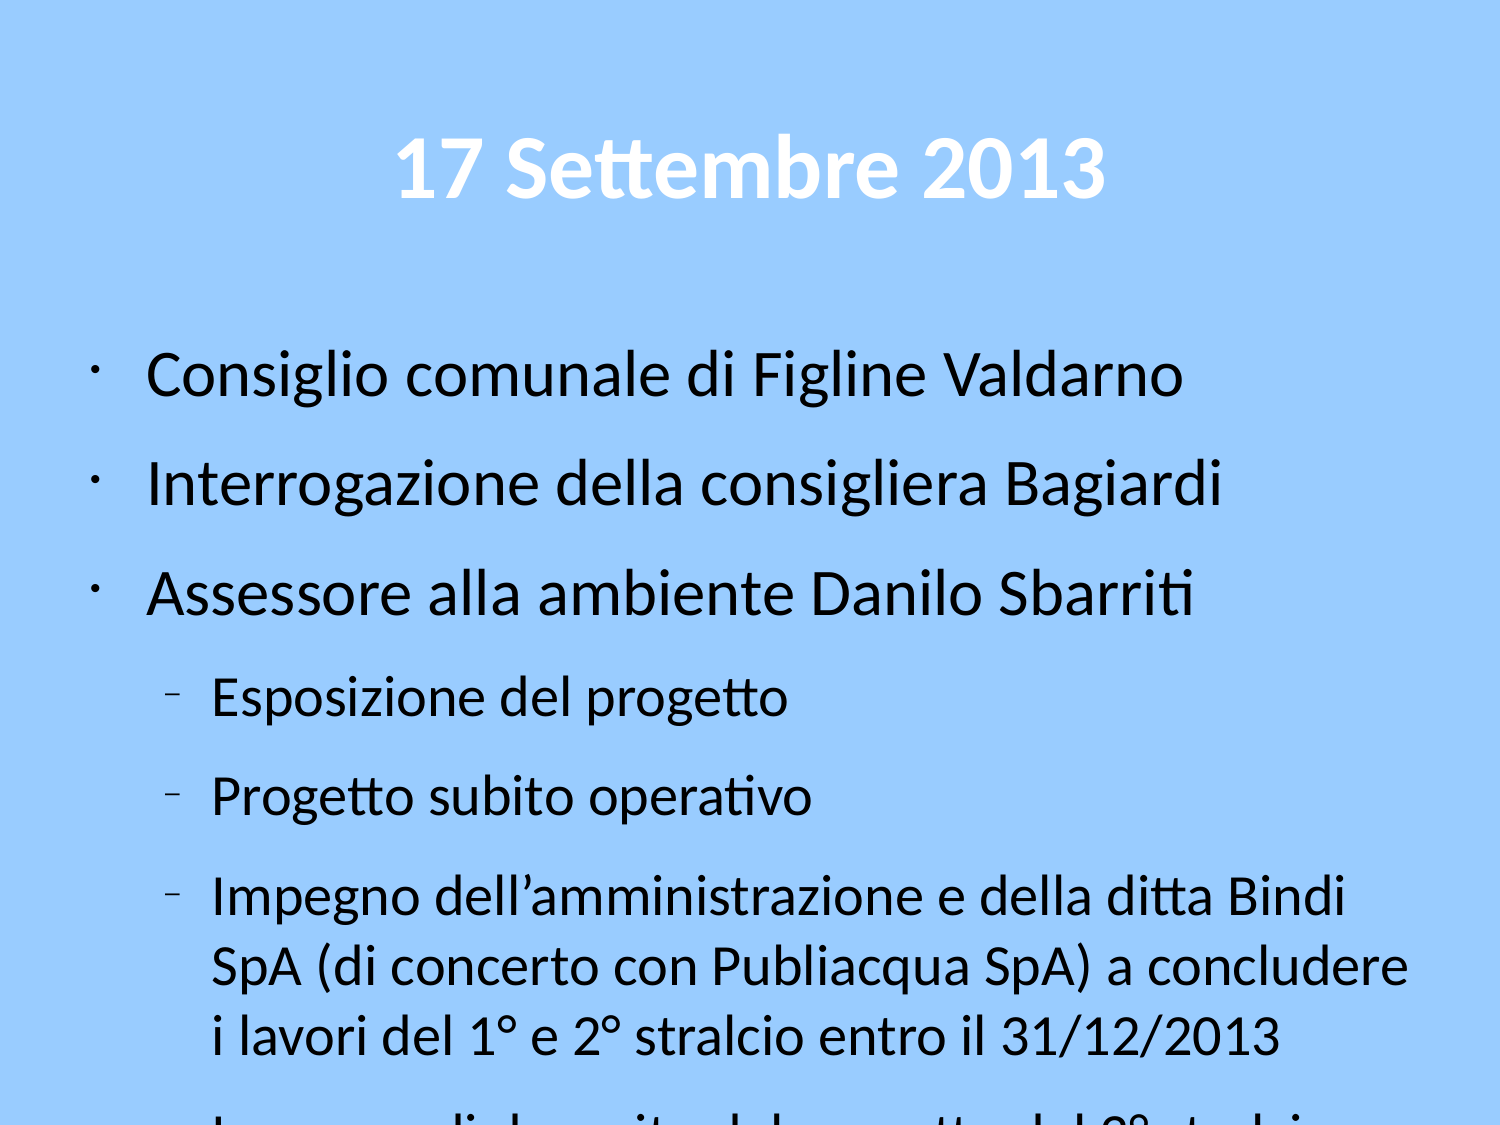

# 17 Settembre 2013
Consiglio comunale di Figline Valdarno
Interrogazione della consigliera Bagiardi
Assessore alla ambiente Danilo Sbarriti
Esposizione del progetto
Progetto subito operativo
Impegno dell’amministrazione e della ditta Bindi SpA (di concerto con Publiacqua SpA) a concludere i lavori del 1° e 2° stralcio entro il 31/12/2013
Impegno di deposito del progetto del 3° stralcio entro il 31/12/2013, con le dovute garanzie bancarie